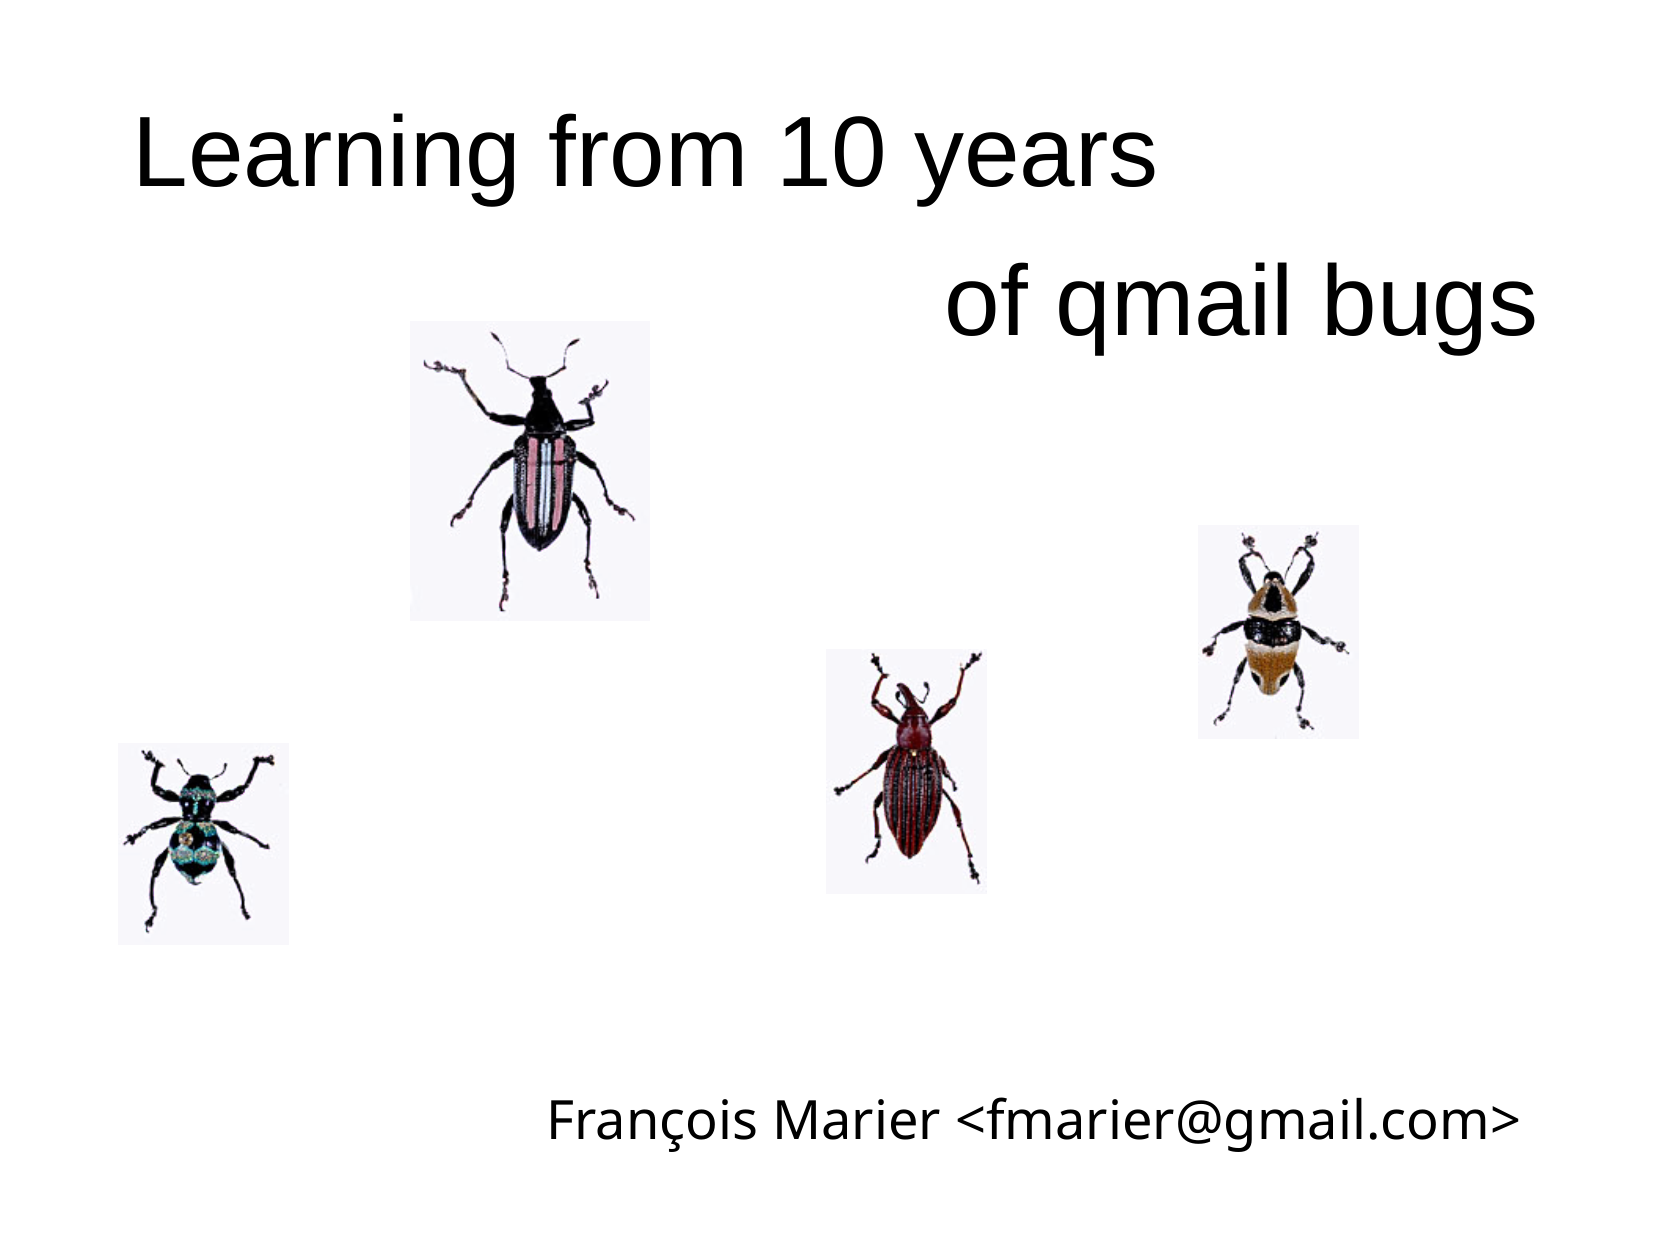

Learning from 10 years
											of qmail bugs
François Marier <fmarier@gmail.com>